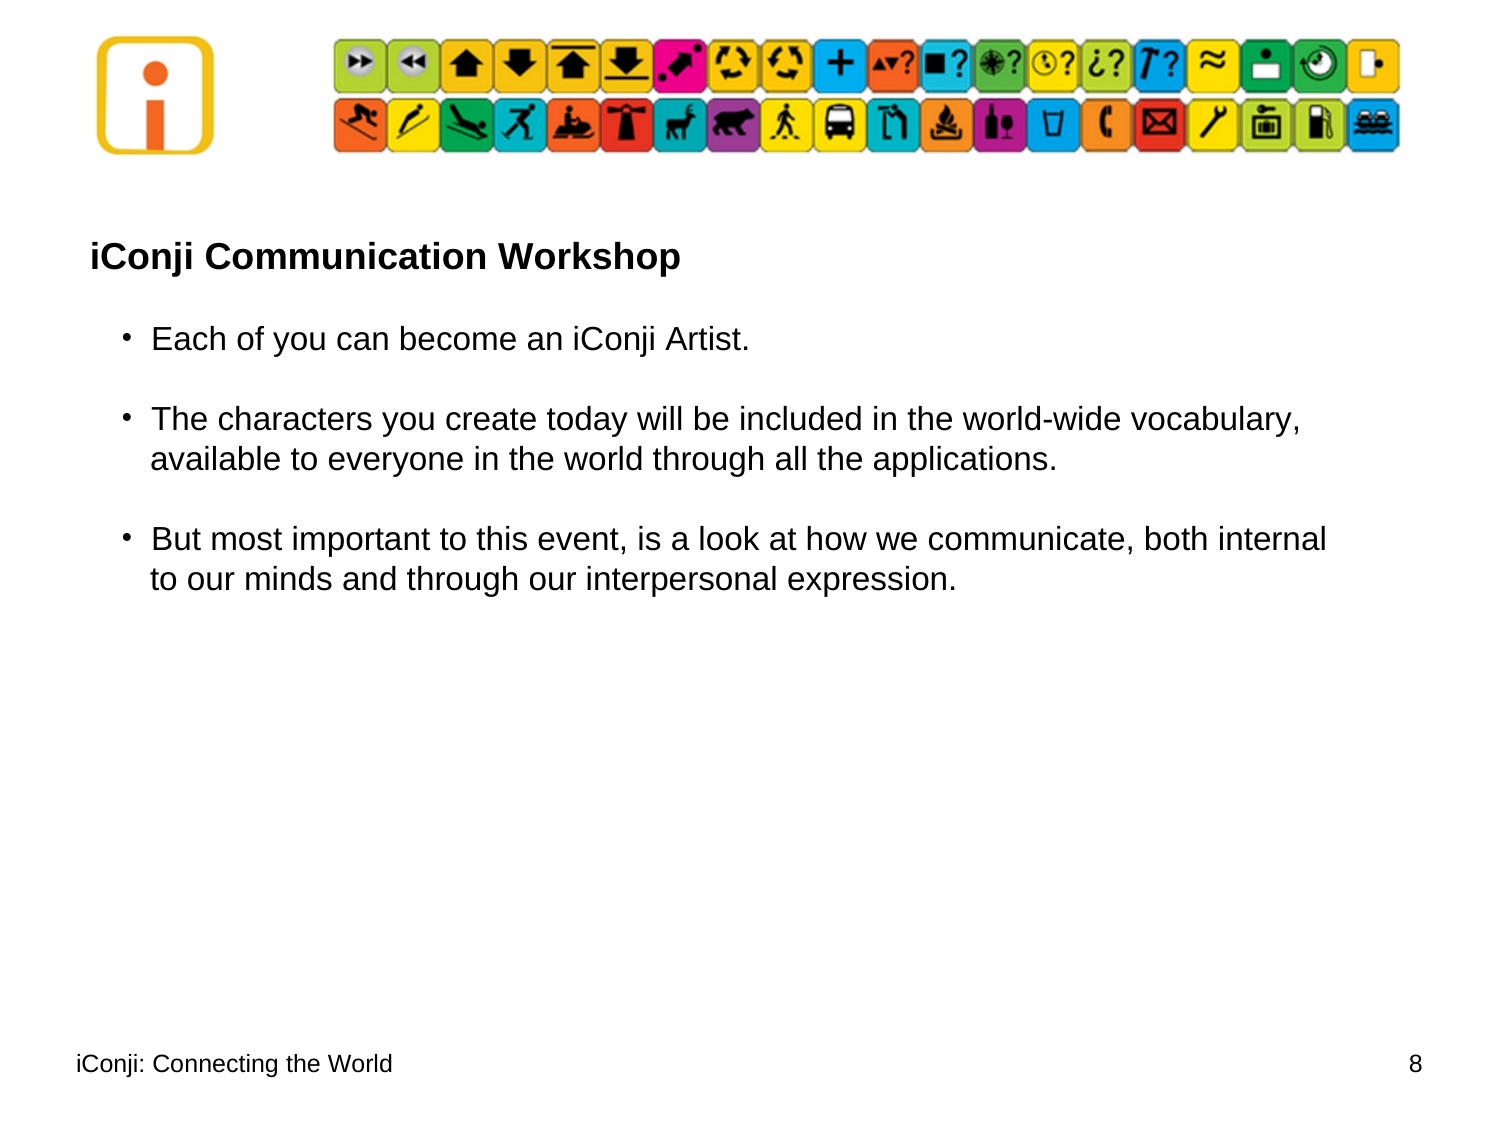

iConji Communication Workshop
 Each of you can become an iConji Artist.
 The characters you create today will be included in the world-wide vocabulary, available to everyone in the world through all the applications.
 But most important to this event, is a look at how we communicate, both internal to our minds and through our interpersonal expression.
8